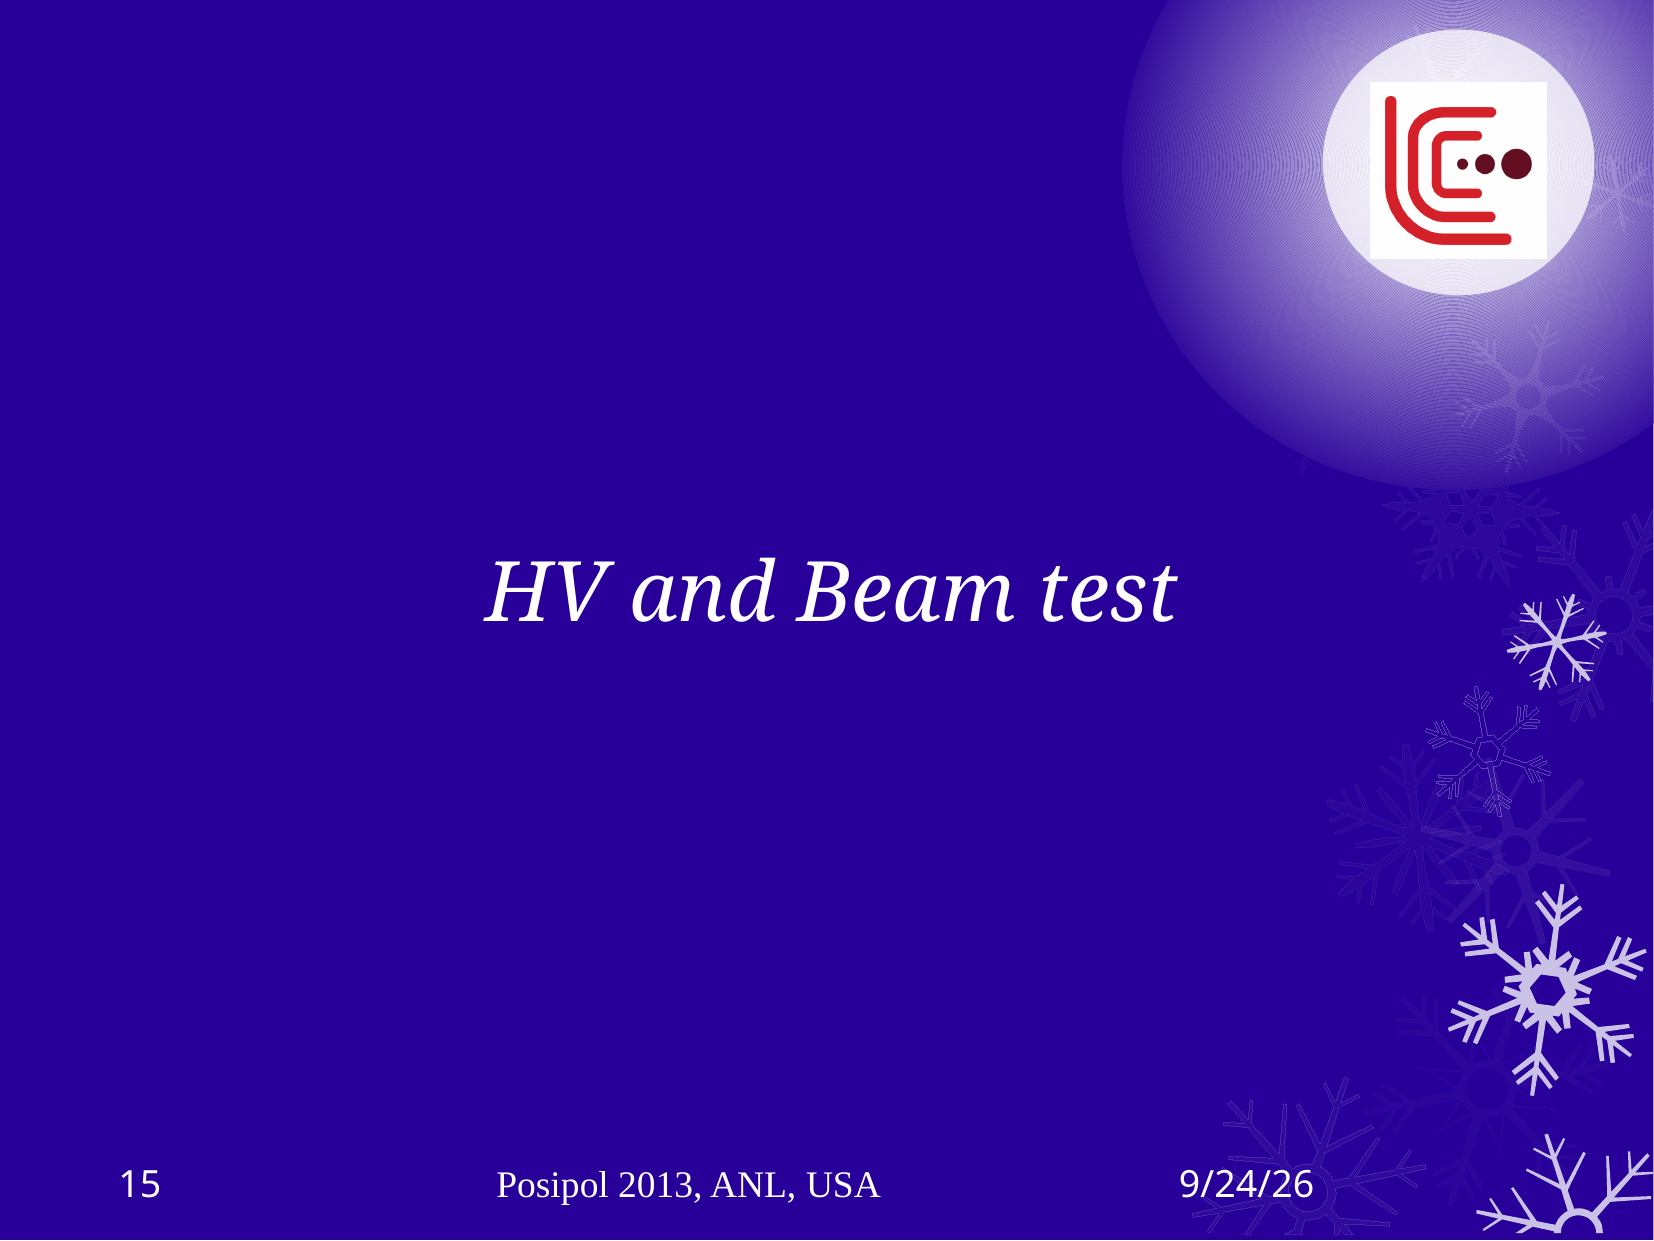

# HV and Beam test
15
2010/8/11